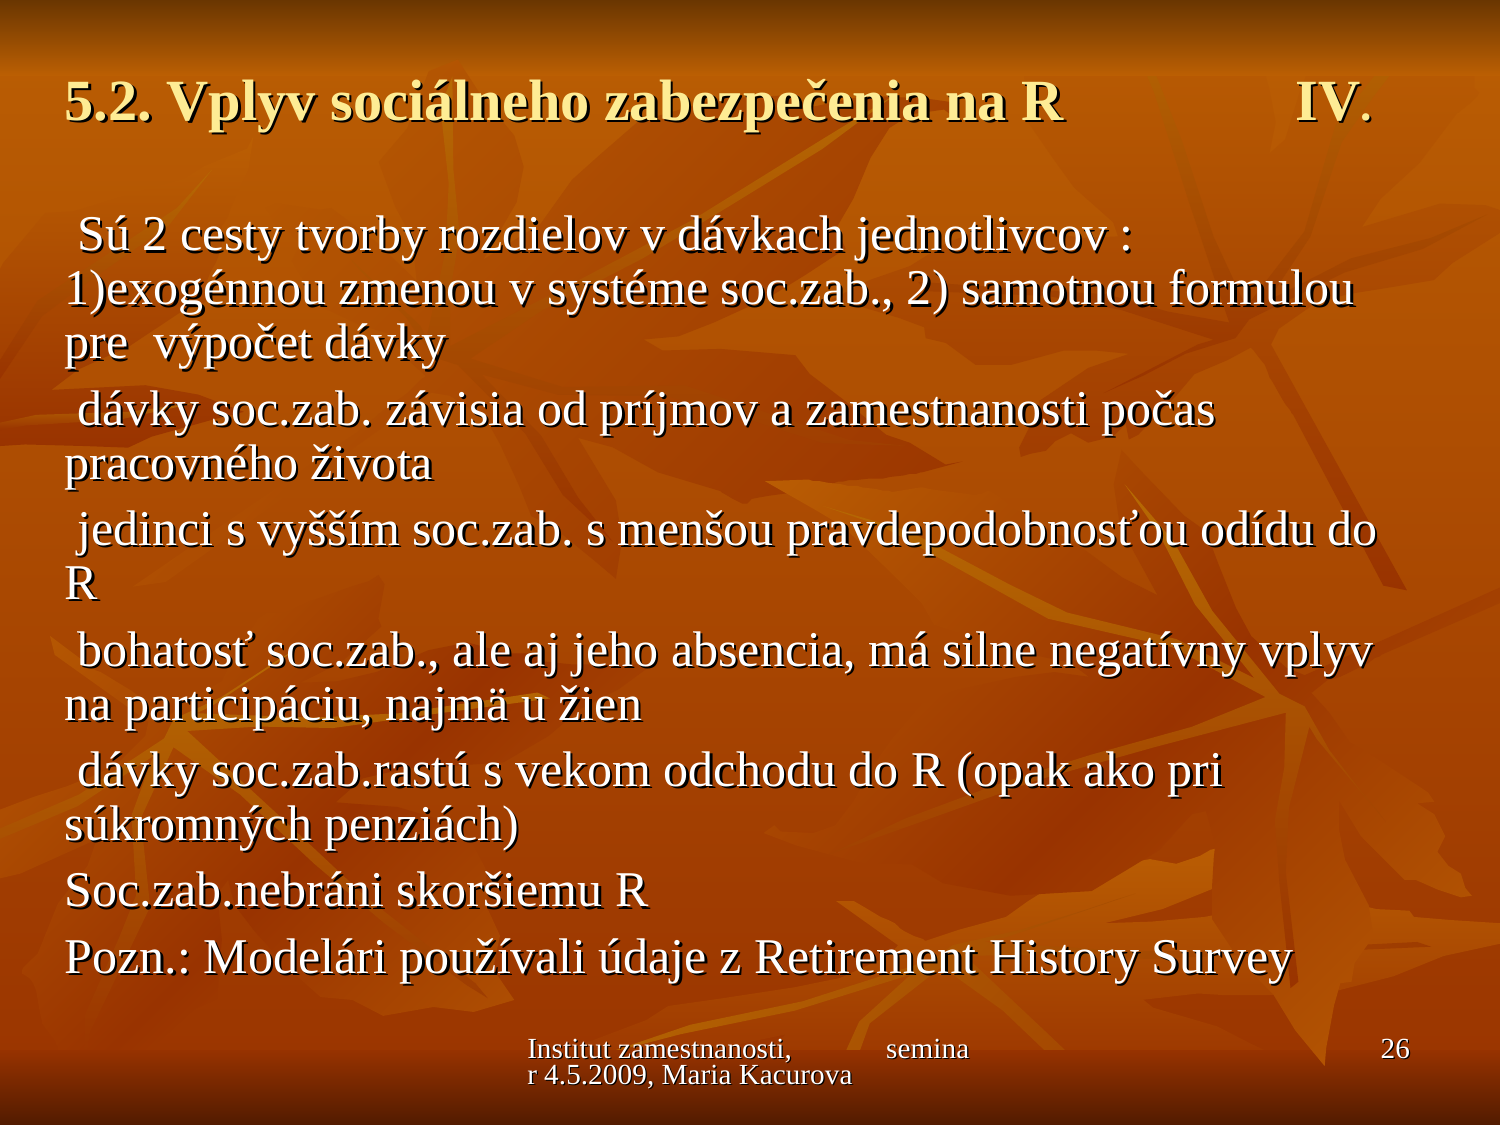

# 5.2. Vplyv sociálneho zabezpečenia na R IV.
 Sú 2 cesty tvorby rozdielov v dávkach jednotlivcov : 1)exogénnou zmenou v systéme soc.zab., 2) samotnou formulou pre výpočet dávky
 dávky soc.zab. závisia od príjmov a zamestnanosti počas pracovného života
 jedinci s vyšším soc.zab. s menšou pravdepodobnosťou odídu do R
 bohatosť soc.zab., ale aj jeho absencia, má silne negatívny vplyv na participáciu, najmä u žien
 dávky soc.zab.rastú s vekom odchodu do R (opak ako pri súkromných penziách)
Soc.zab.nebráni skoršiemu R
Pozn.: Modelári používali údaje z Retirement History Survey
Institut zamestnanosti, seminar 4.5.2009, Maria Kacurova
26